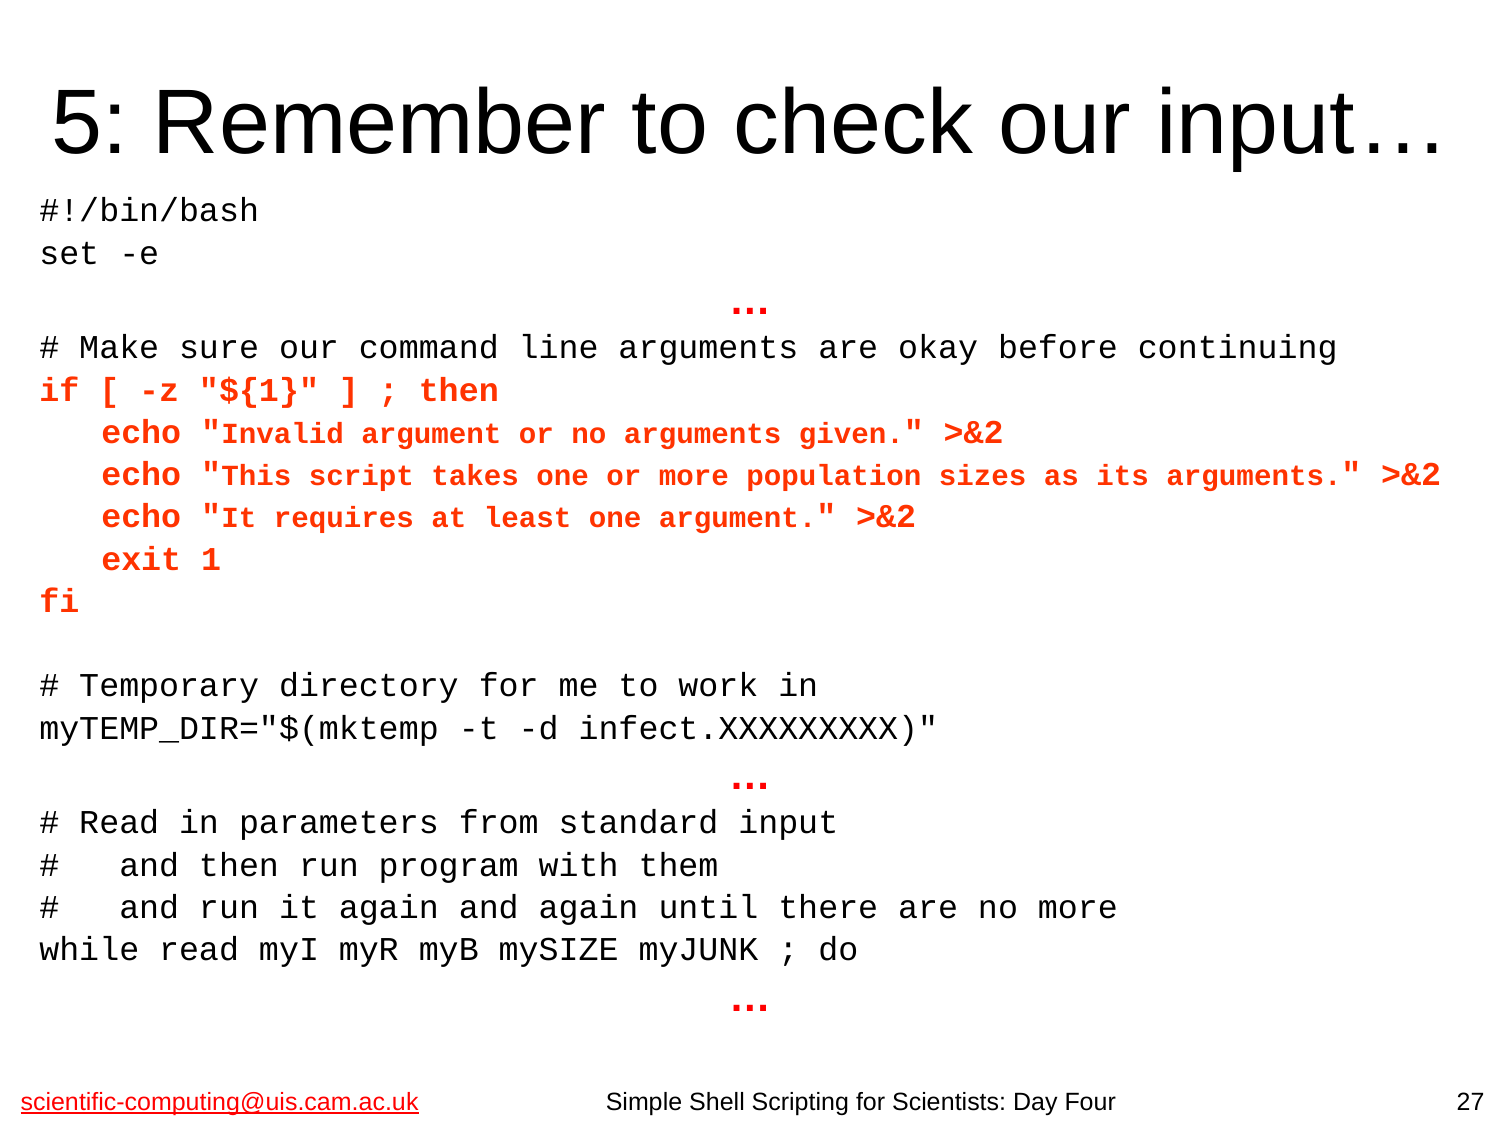

# 5: Remember to check our input…
#!/bin/bash
set -e
…
# Make sure our command line arguments are okay before continuing
if [ -z "${1}" ] ; then
	echo "Invalid argument or no arguments given." >&2
	echo "This script takes one or more population sizes as its arguments." >&2
	echo "It requires at least one argument." >&2
	exit 1
fi
# Temporary directory for me to work in
myTEMP_DIR="$(mktemp -t -d infect.XXXXXXXXX)"
…
# Read in parameters from standard input
# and then run program with them
# and run it again and again until there are no more
while read myI myR myB mySIZE myJUNK ; do
…
escience-support@ucs.cam.ac.uk	Simple Shell Scripting for Scientists: Day Three
27